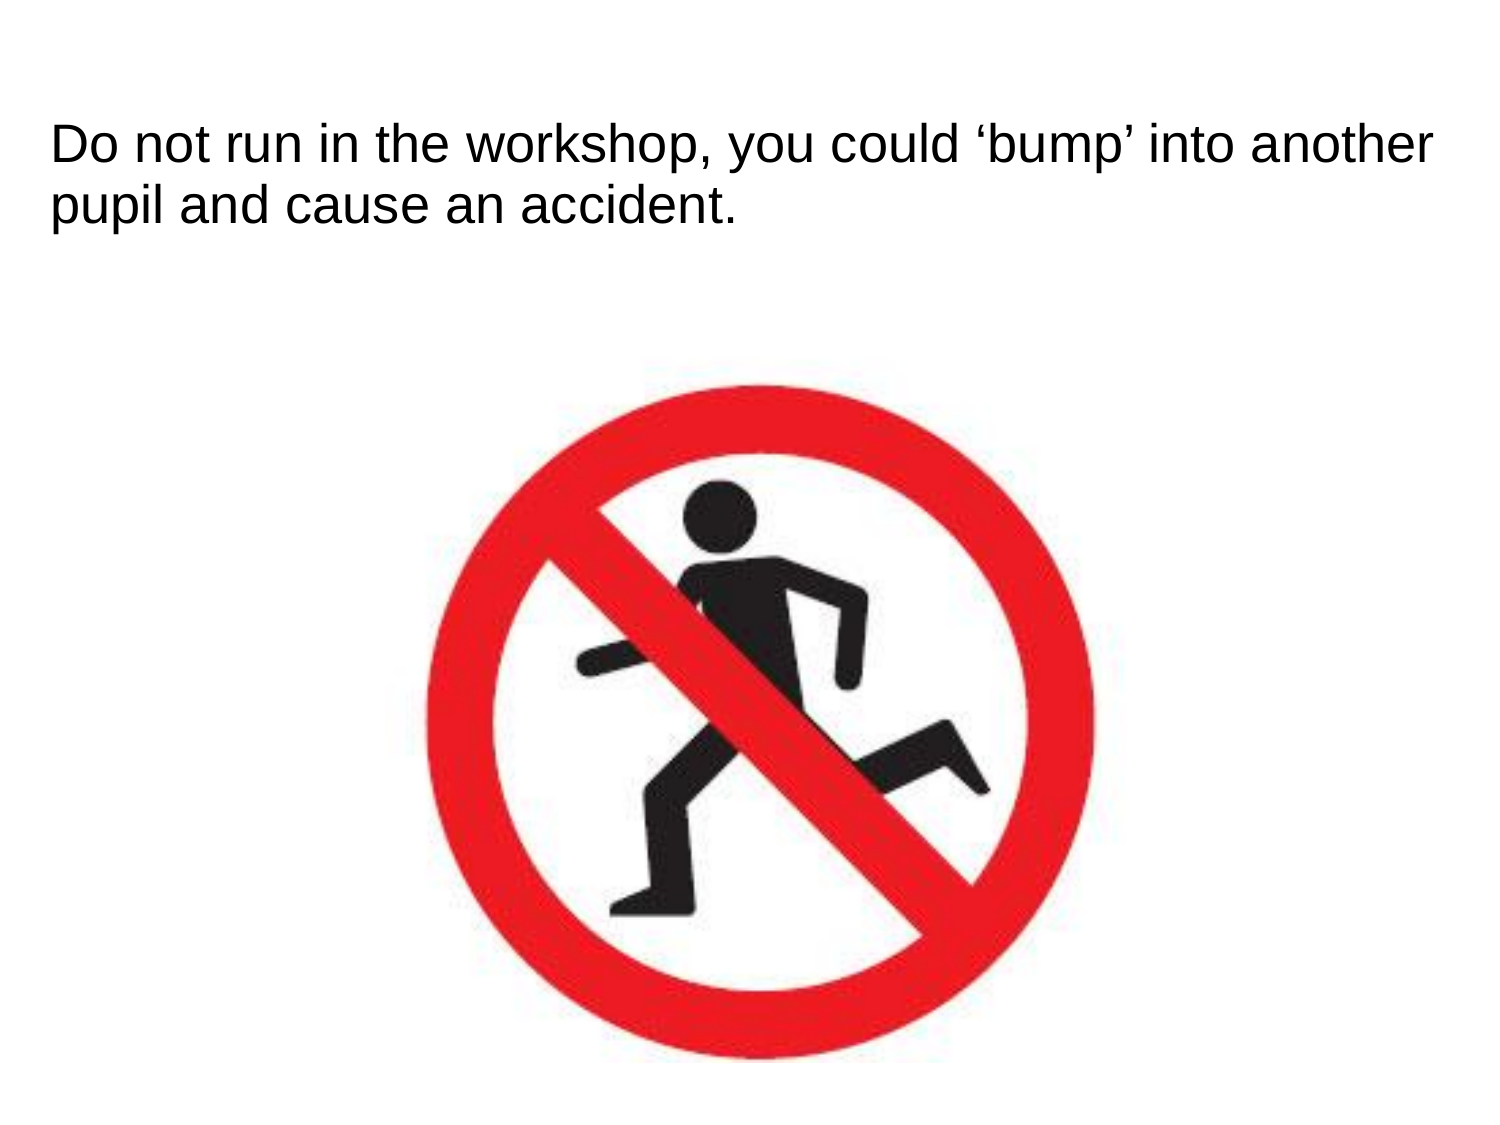

Do not run in the workshop, you could ‘bump’ into another pupil and cause an accident.